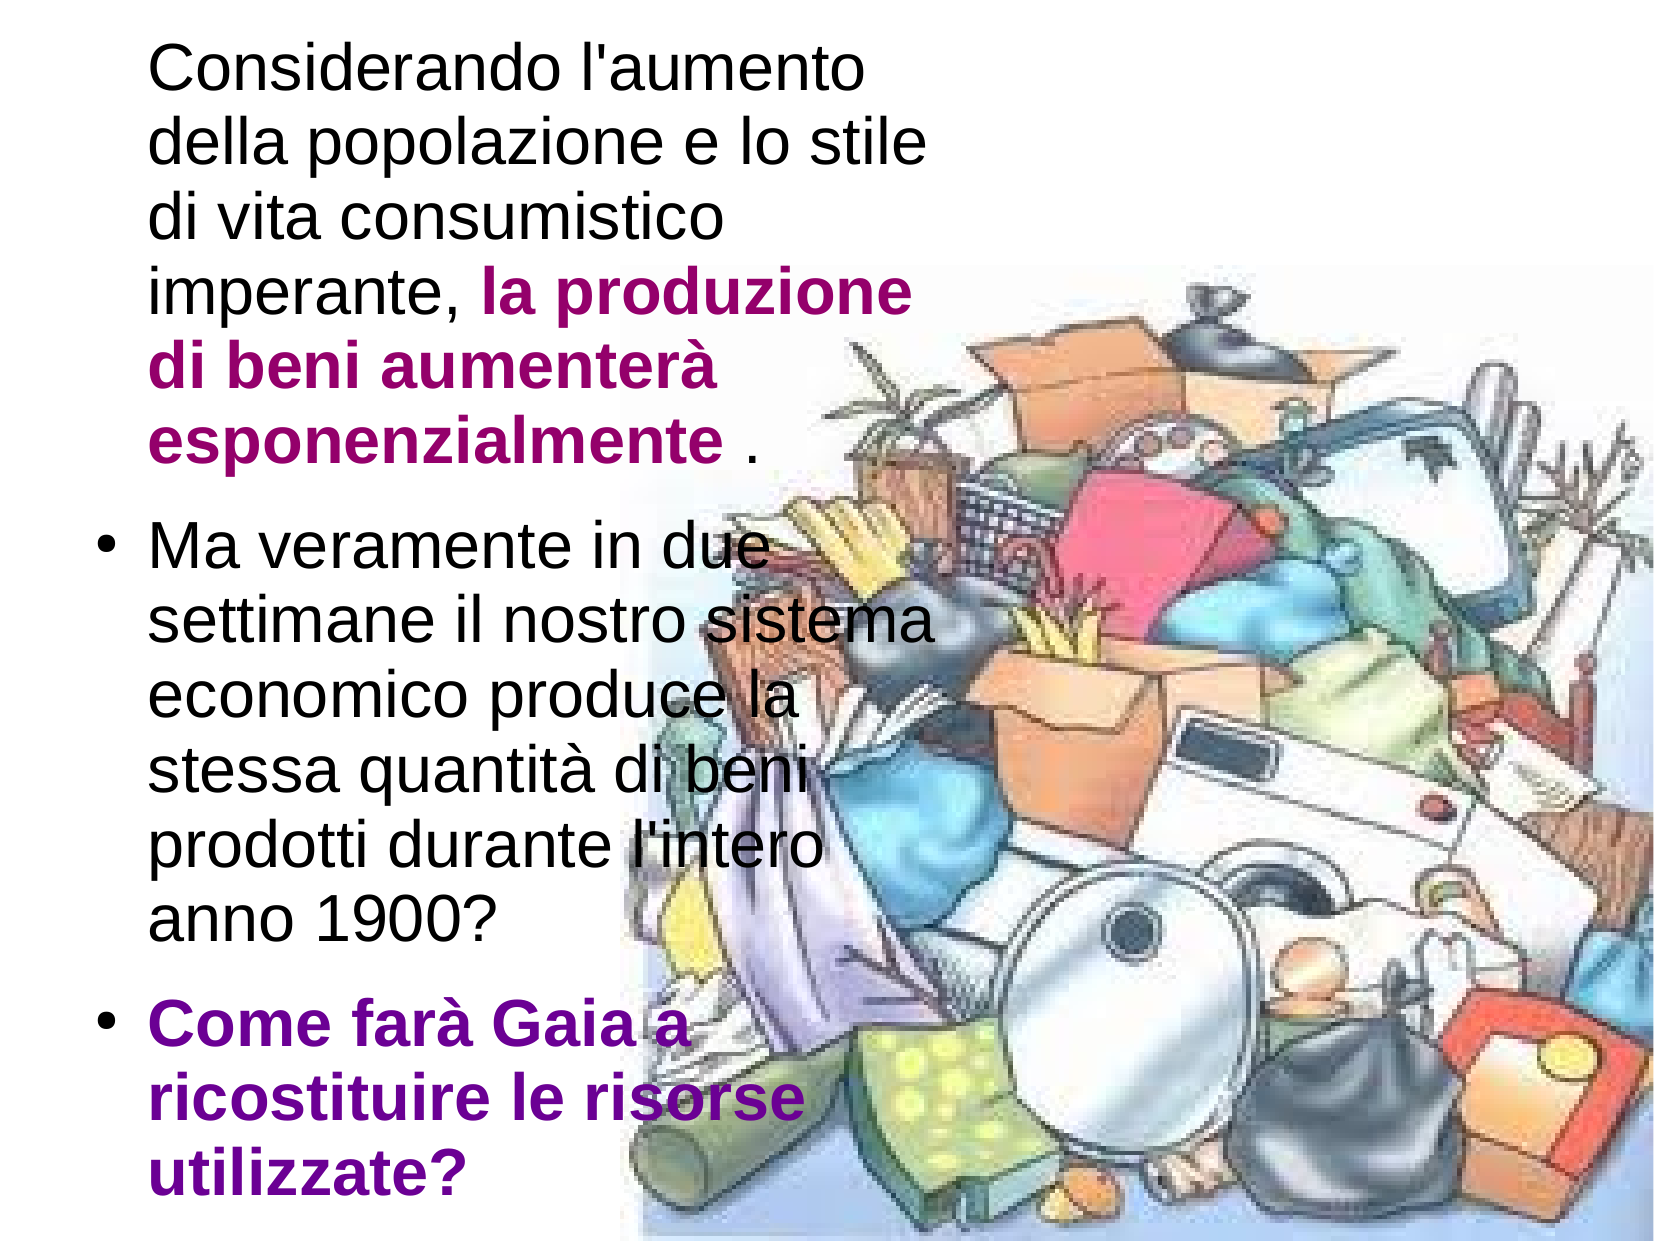

# Considerando l'aumento della popolazione e lo stile di vita consumistico imperante, la produzione di beni aumenterà esponenzialmente .
Ma veramente in due settimane il nostro sistema economico produce la stessa quantità di beni prodotti durante l'intero anno 1900?
Come farà Gaia a ricostituire le risorse utilizzate?